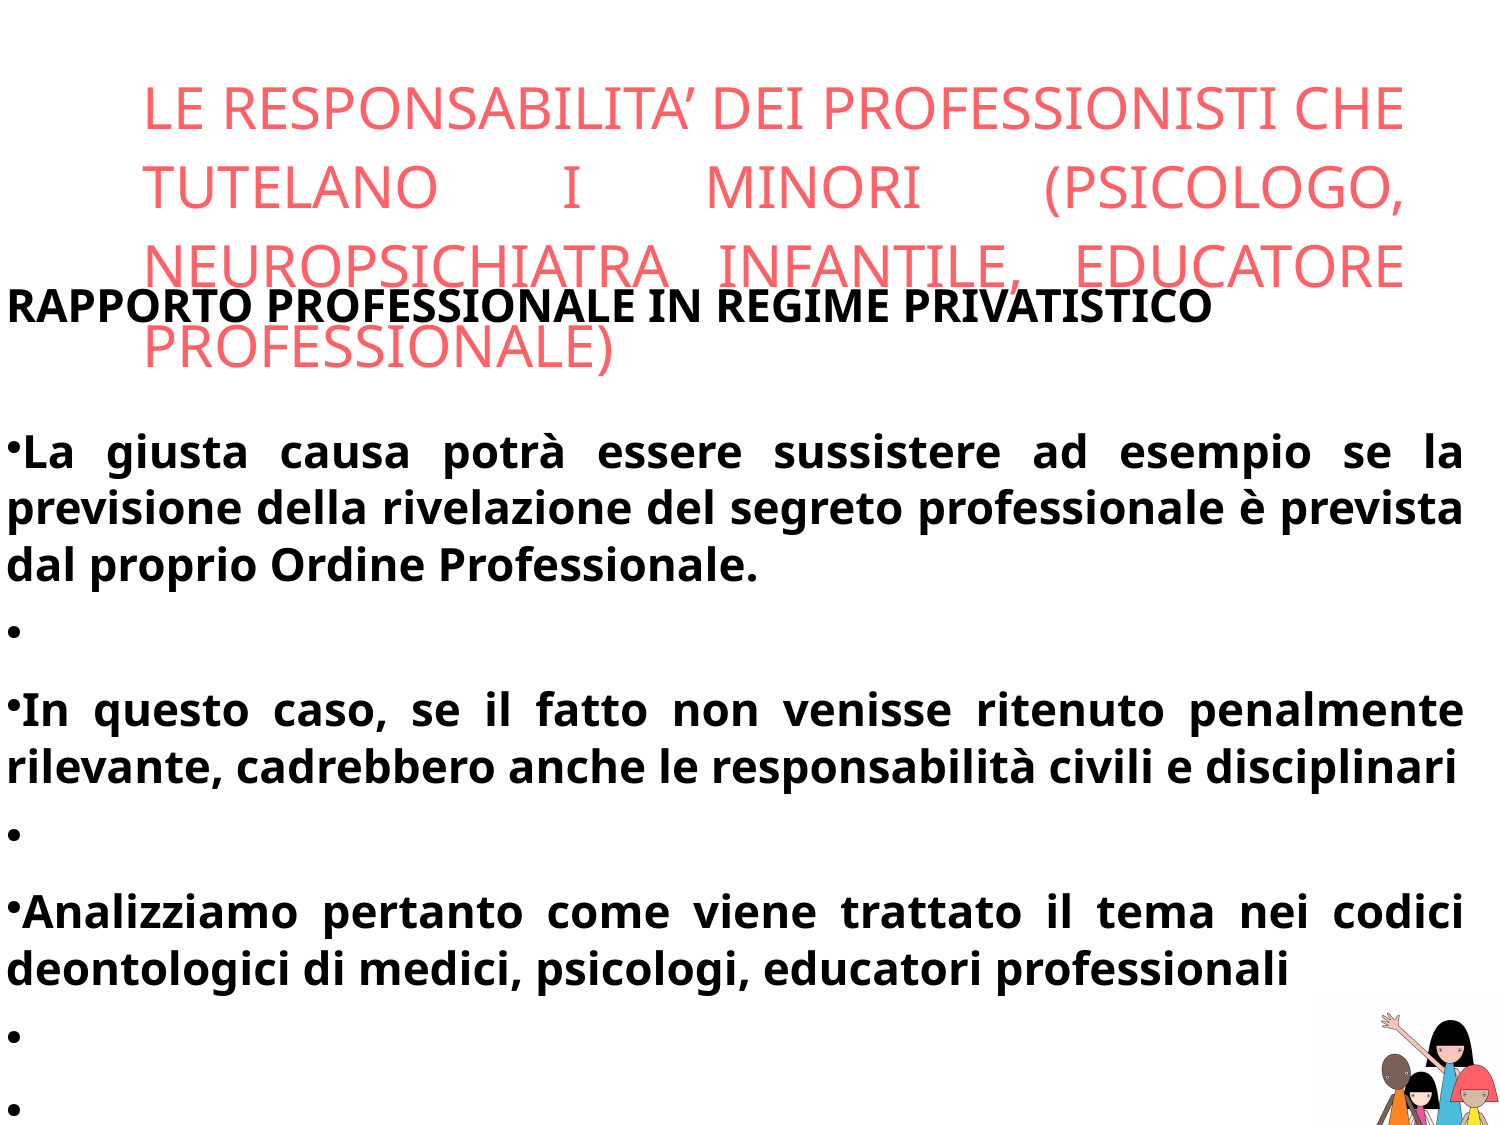

LE RESPONSABILITA’ DEI PROFESSIONISTI CHE TUTELANO I MINORI (PSICOLOGO, NEUROPSICHIATRA INFANTILE, EDUCATORE PROFESSIONALE)
RAPPORTO PROFESSIONALE IN REGIME PRIVATISTICO
La giusta causa potrà essere sussistere ad esempio se la previsione della rivelazione del segreto professionale è prevista dal proprio Ordine Professionale.
In questo caso, se il fatto non venisse ritenuto penalmente rilevante, cadrebbero anche le responsabilità civili e disciplinari
Analizziamo pertanto come viene trattato il tema nei codici deontologici di medici, psicologi, educatori professionali